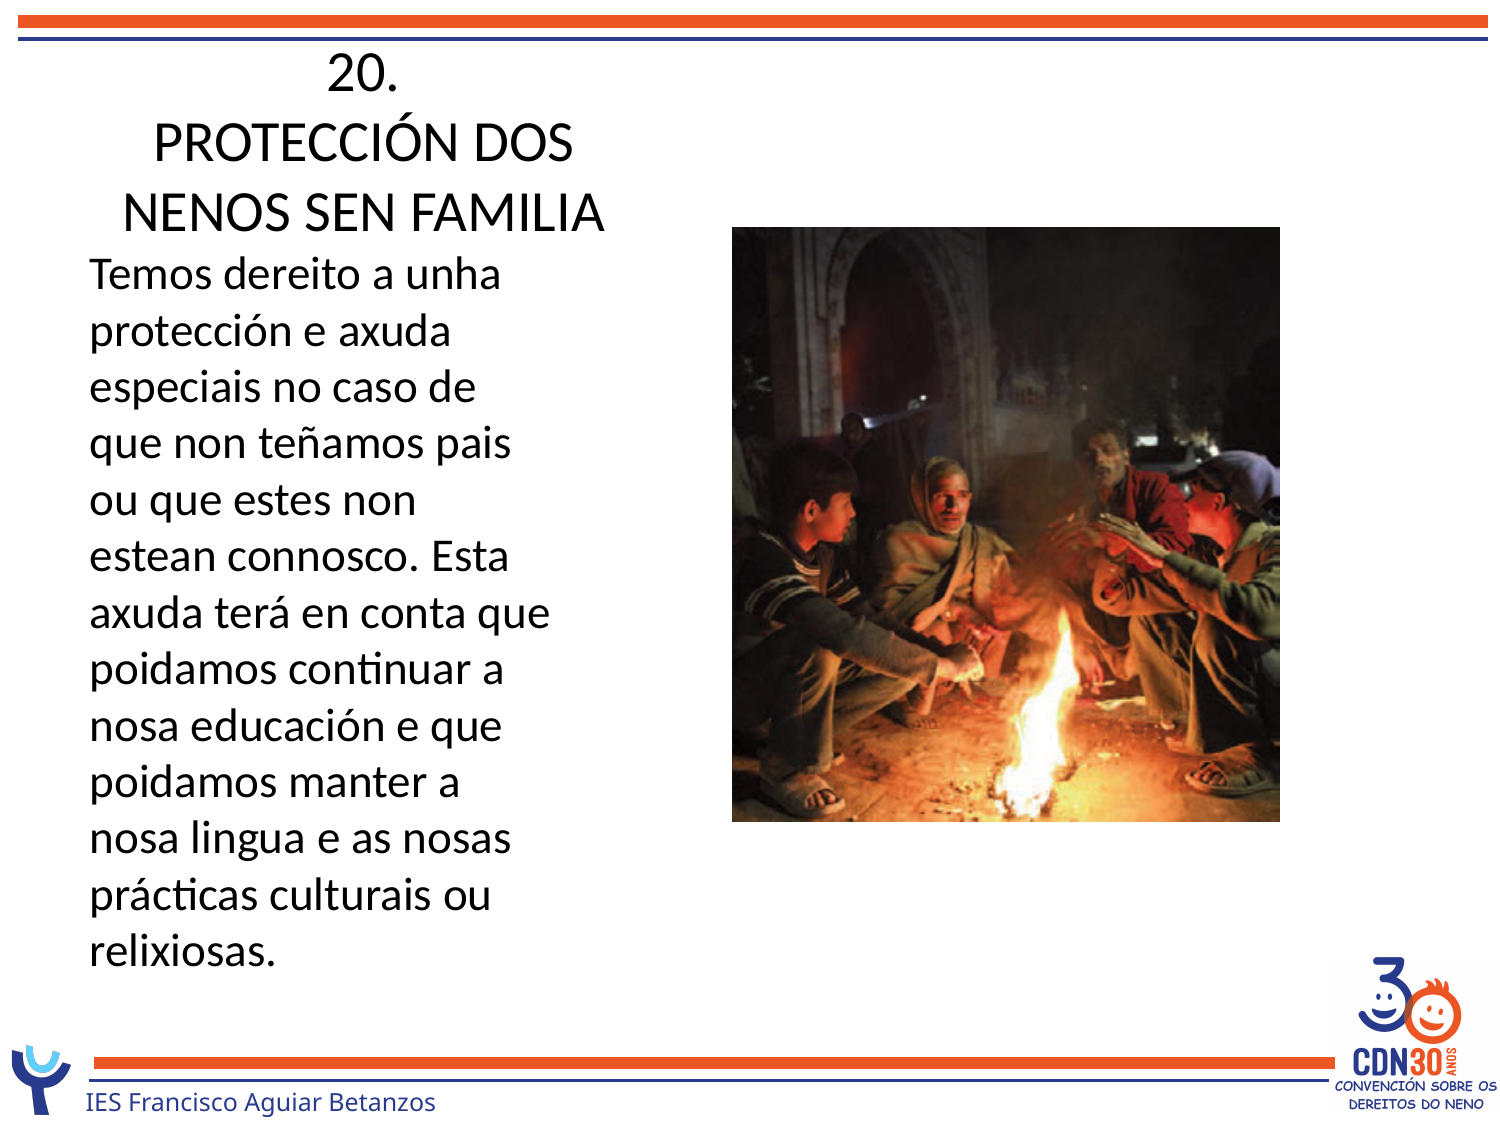

# 20. PROTECCIÓN DOS NENOS SEN FAMILIA
Temos dereito a unha protección e axuda especiais no caso de que non teñamos pais ou que estes non estean connosco. Esta axuda terá en conta que poidamos continuar a nosa educación e que poidamos manter a nosa lingua e as nosas prácticas culturais ou relixiosas.